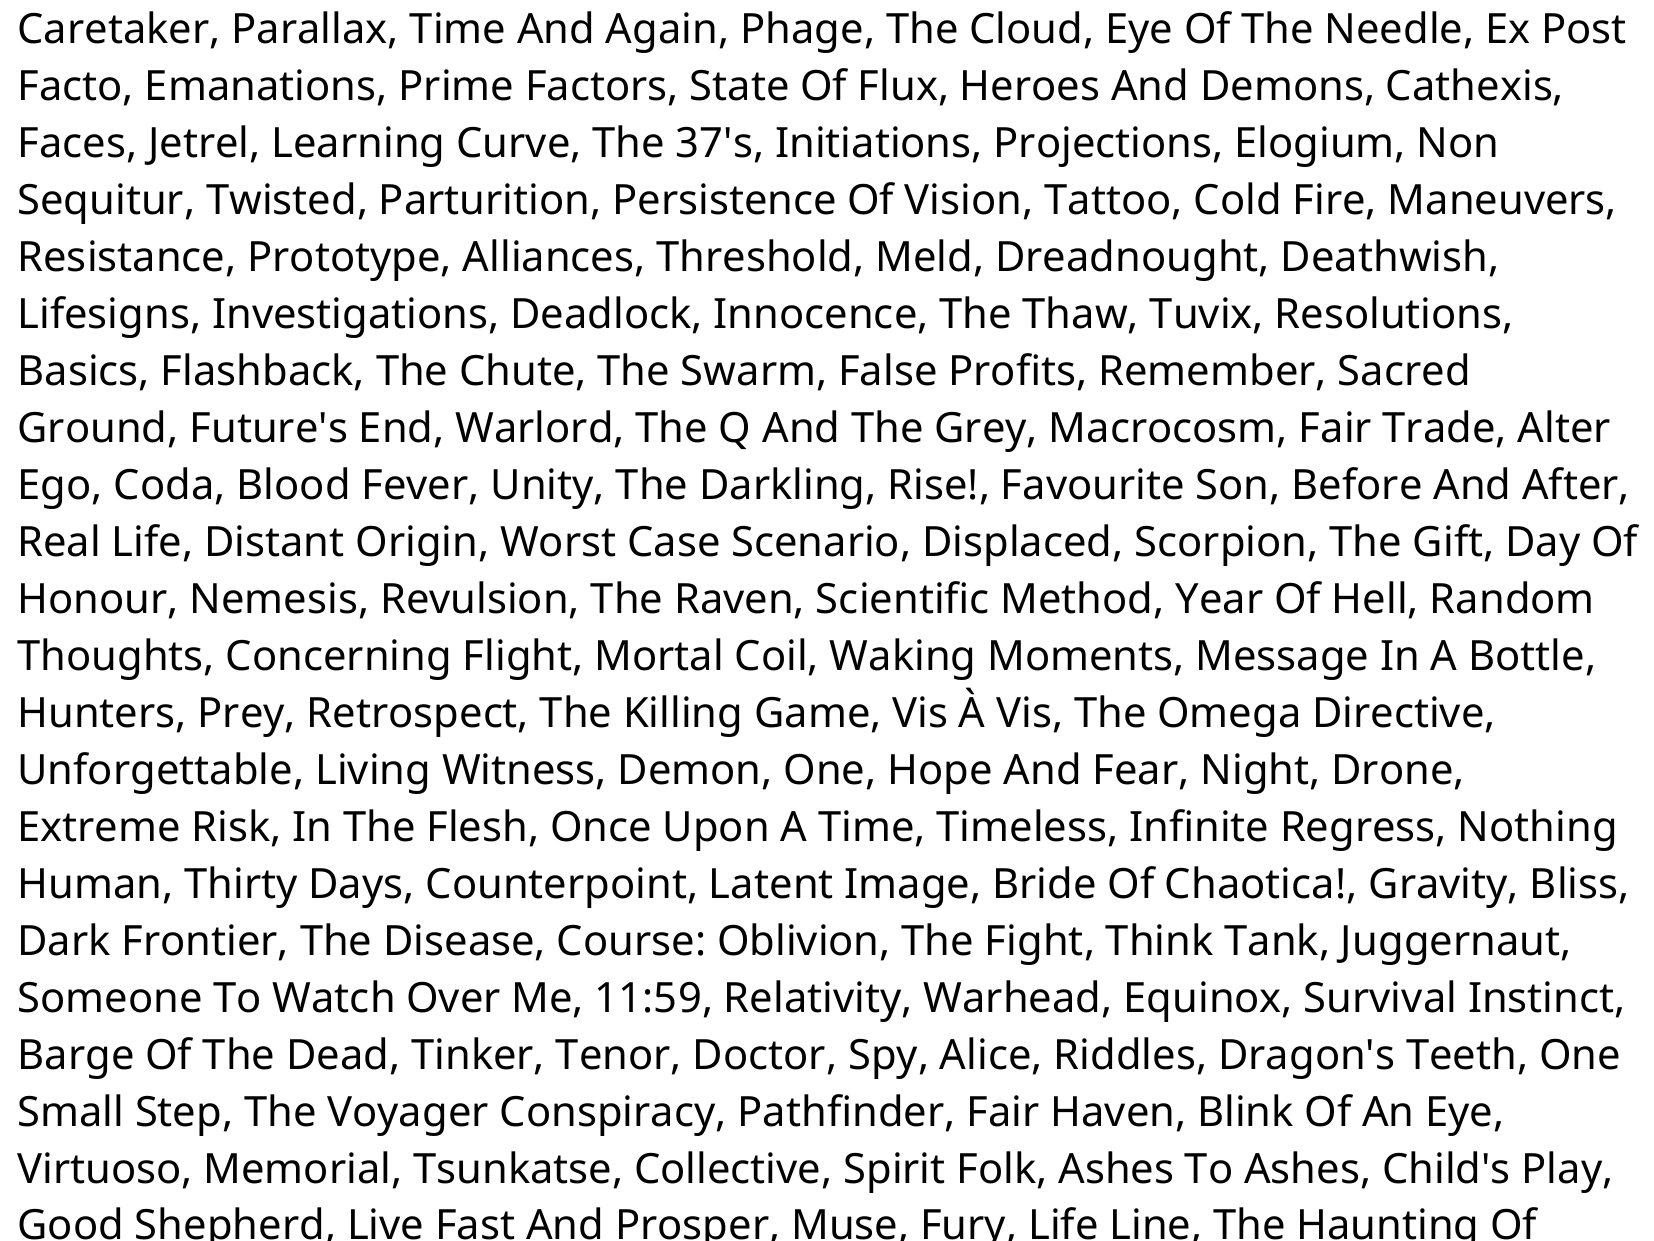

Caretaker, Parallax, Time And Again, Phage, The Cloud, Eye Of The Needle, Ex Post Facto, Emanations, Prime Factors, State Of Flux, Heroes And Demons, Cathexis, Faces, Jetrel, Learning Curve, The 37's, Initiations, Projections, Elogium, Non Sequitur, Twisted, Parturition, Persistence Of Vision, Tattoo, Cold Fire, Maneuvers, Resistance, Prototype, Alliances, Threshold, Meld, Dreadnought, Deathwish, Lifesigns, Investigations, Deadlock, Innocence, The Thaw, Tuvix, Resolutions, Basics, Flashback, The Chute, The Swarm, False Profits, Remember, Sacred Ground, Future's End, Warlord, The Q And The Grey, Macrocosm, Fair Trade, Alter Ego, Coda, Blood Fever, Unity, The Darkling, Rise!, Favourite Son, Before And After, Real Life, Distant Origin, Worst Case Scenario, Displaced, Scorpion, The Gift, Day Of Honour, Nemesis, Revulsion, The Raven, Scientific Method, Year Of Hell, Random Thoughts, Concerning Flight, Mortal Coil, Waking Moments, Message In A Bottle, Hunters, Prey, Retrospect, The Killing Game, Vis À Vis, The Omega Directive, Unforgettable, Living Witness, Demon, One, Hope And Fear, Night, Drone, Extreme Risk, In The Flesh, Once Upon A Time, Timeless, Infinite Regress, Nothing Human, Thirty Days, Counterpoint, Latent Image, Bride Of Chaotica!, Gravity, Bliss, Dark Frontier, The Disease, Course: Oblivion, The Fight, Think Tank, Juggernaut, Someone To Watch Over Me, 11:59, Relativity, Warhead, Equinox, Survival Instinct, Barge Of The Dead, Tinker, Tenor, Doctor, Spy, Alice, Riddles, Dragon's Teeth, One Small Step, The Voyager Conspiracy, Pathfinder, Fair Haven, Blink Of An Eye, Virtuoso, Memorial, Tsunkatse, Collective, Spirit Folk, Ashes To Ashes, Child's Play, Good Shepherd, Live Fast And Prosper, Muse, Fury, Life Line, The Haunting Of Deck Twelve, Unimatrix Zero, Imperfection, Drive, Repression, Critical Care, Inside Man, Body And Soul, Nightingale, Flesh And Blood, Shattered, Lineage, Repentance, Prophecy, The Void, Workforce, Human Error, Q2, Author, Author, Friendship One, Natural Law, Homestead, Renaissance Man, Endgame